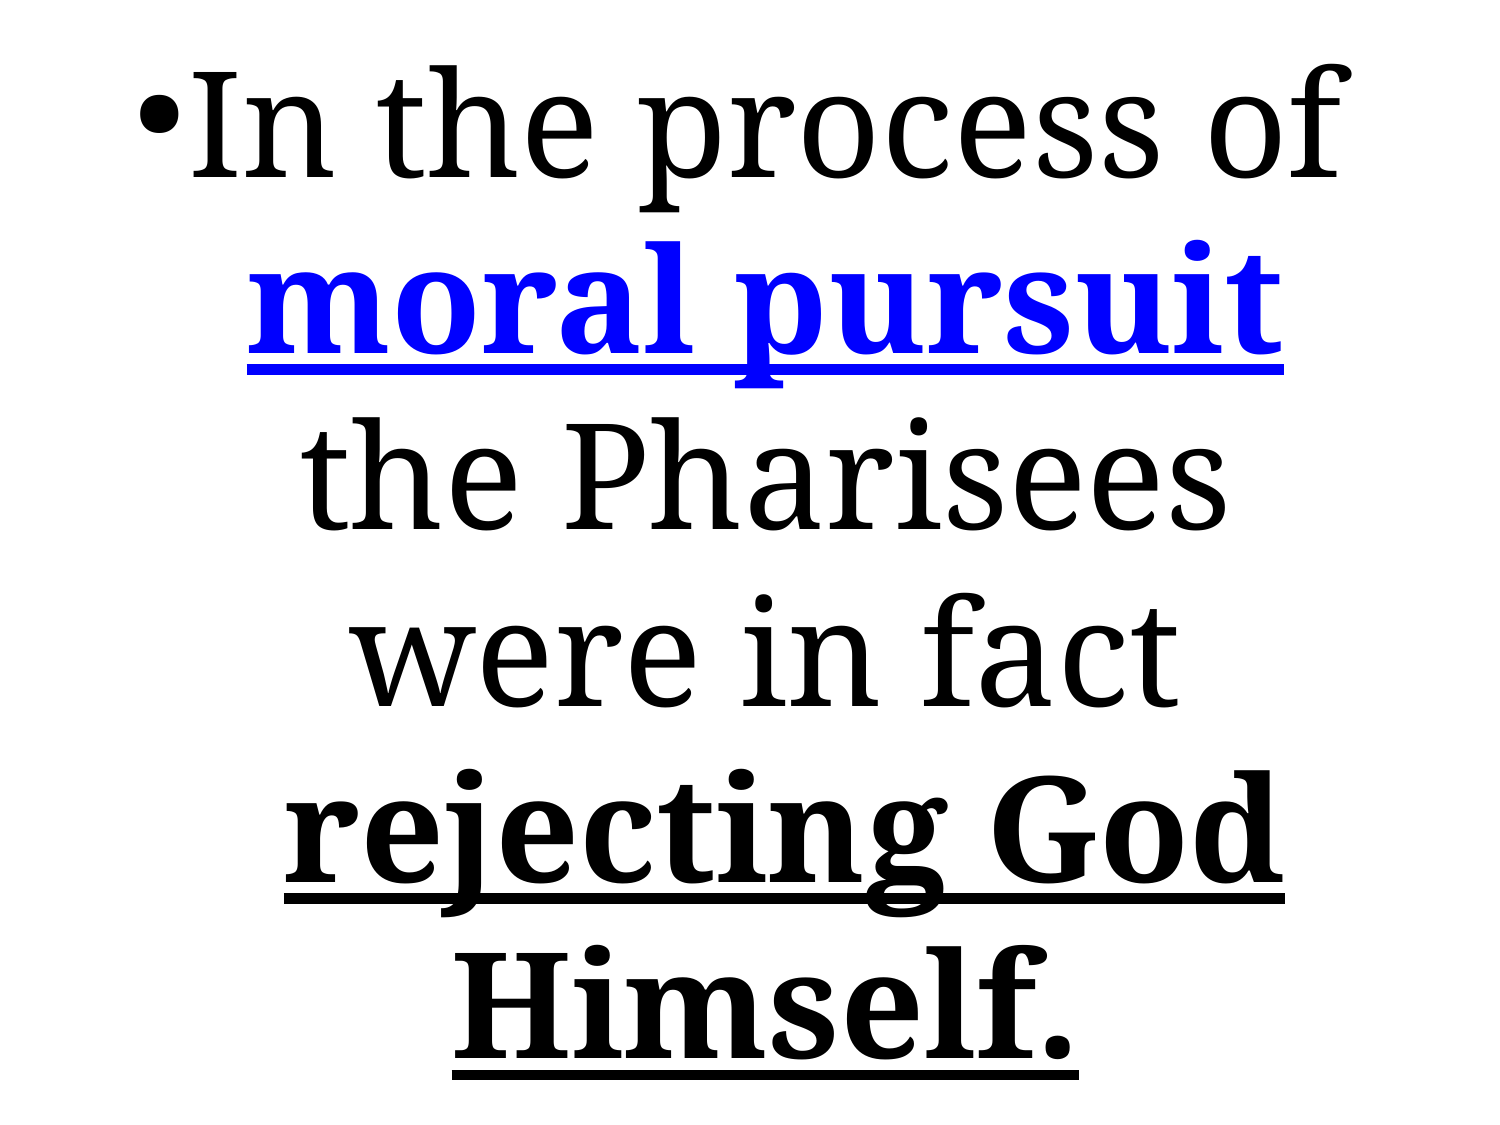

# In the process of moral pursuit the Pharisees were in fact rejecting God Himself.